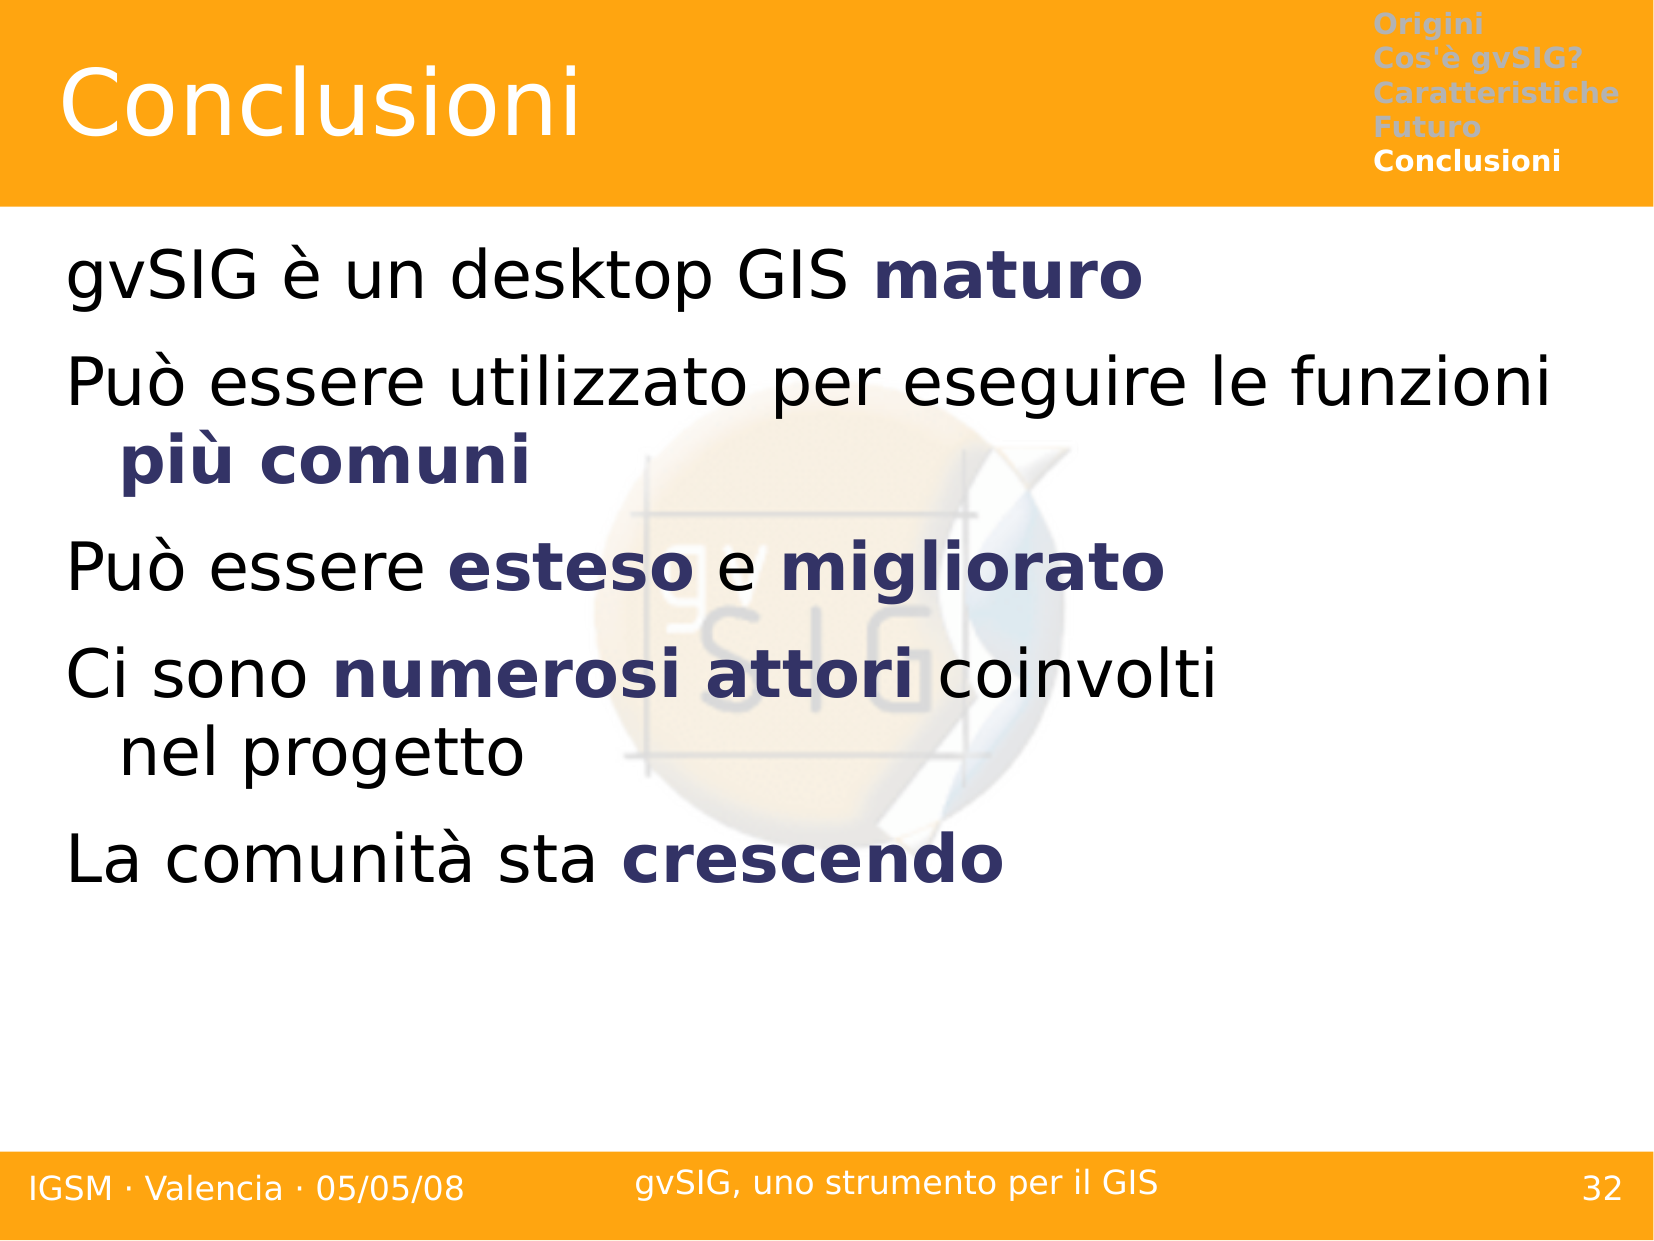

Origini
Cos'è gvSIG?
Caratteristiche
Futuro
Conclusioni
# Conclusioni
gvSIG è un desktop GIS maturo
Può essere utilizzato per eseguire le funzioni più comuni
Può essere esteso e migliorato
Ci sono numerosi attori coinvolti
nel progetto
La comunità sta crescendo
gvSIG, uno strumento per il GIS
IGSM · Valencia · 05/05/08
32